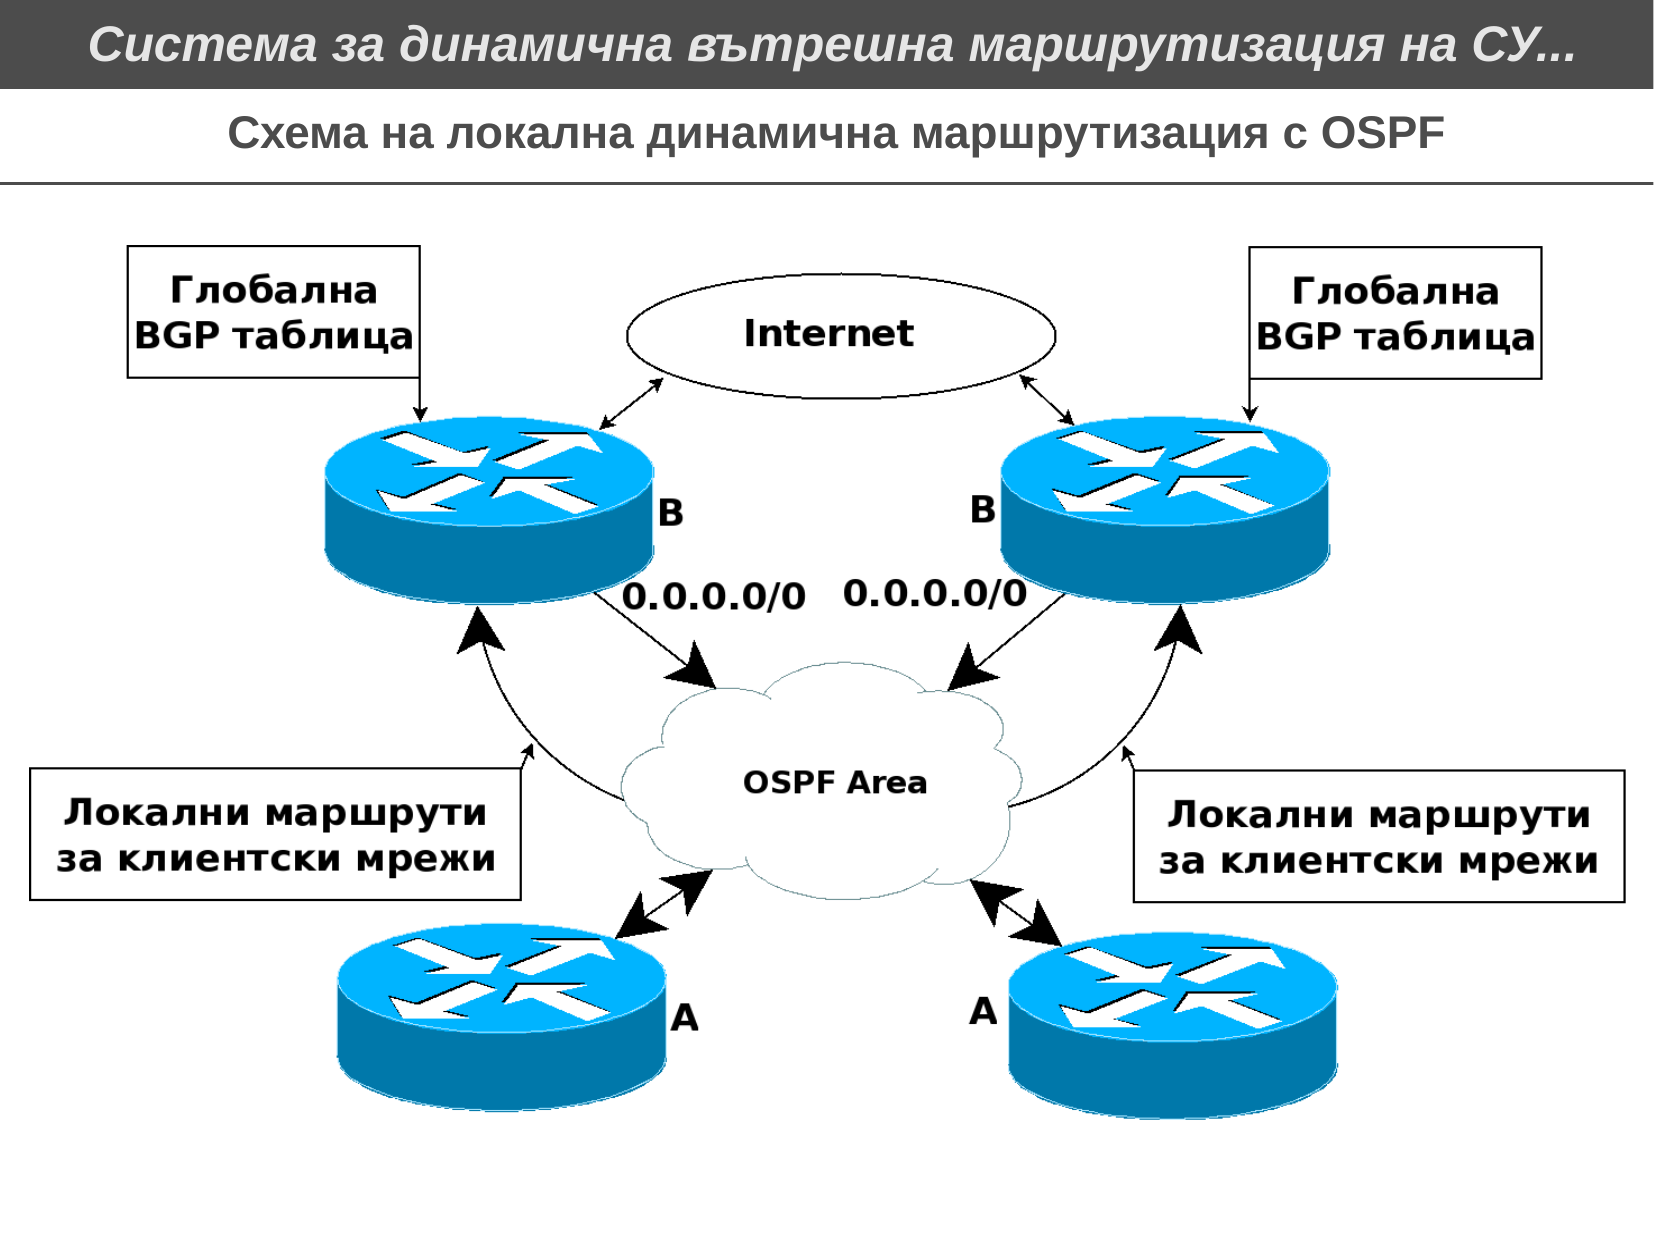

Система за динамична вътрешна маршрутизация на СУ...
Схема на локална динамична маршрутизация с OSPF